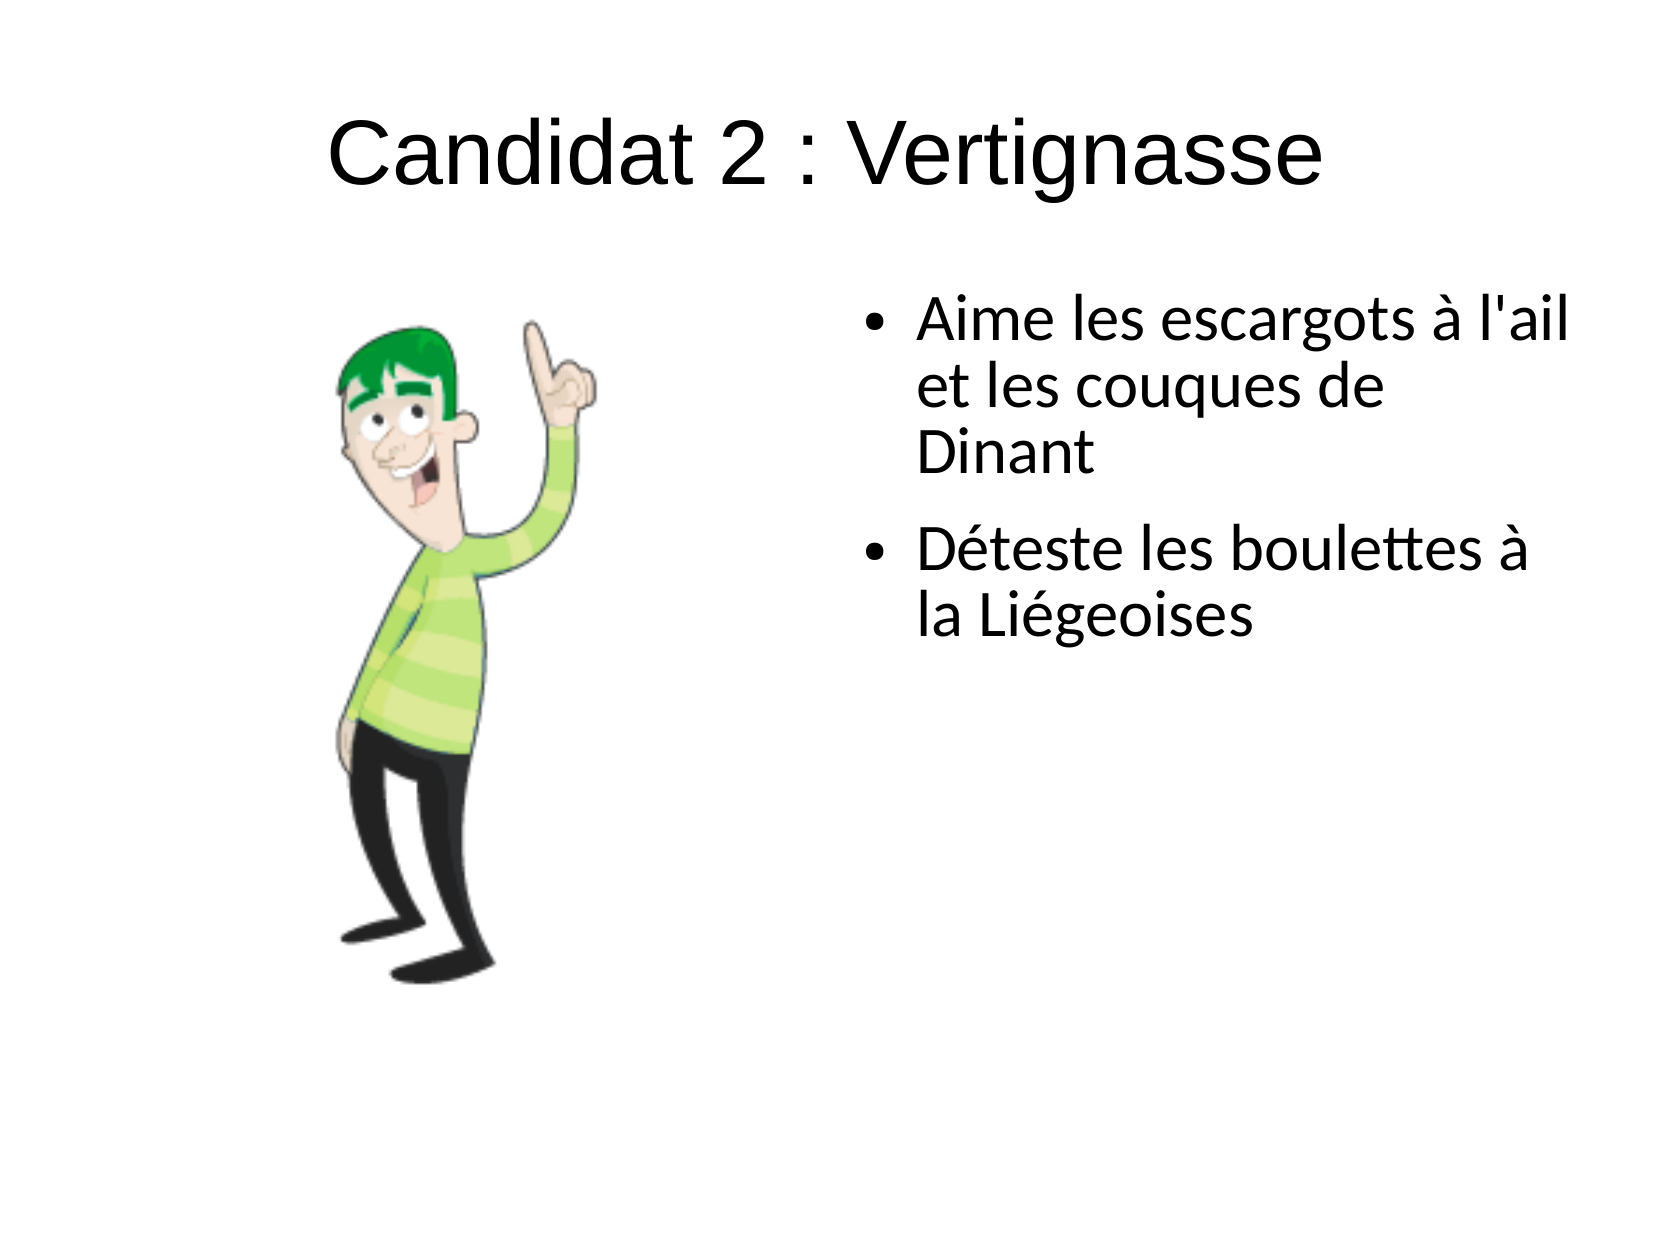

# Candidat 2 : Vertignasse
Aime les escargots à l'ail et les couques de Dinant
Déteste les boulettes à la Liégeoises